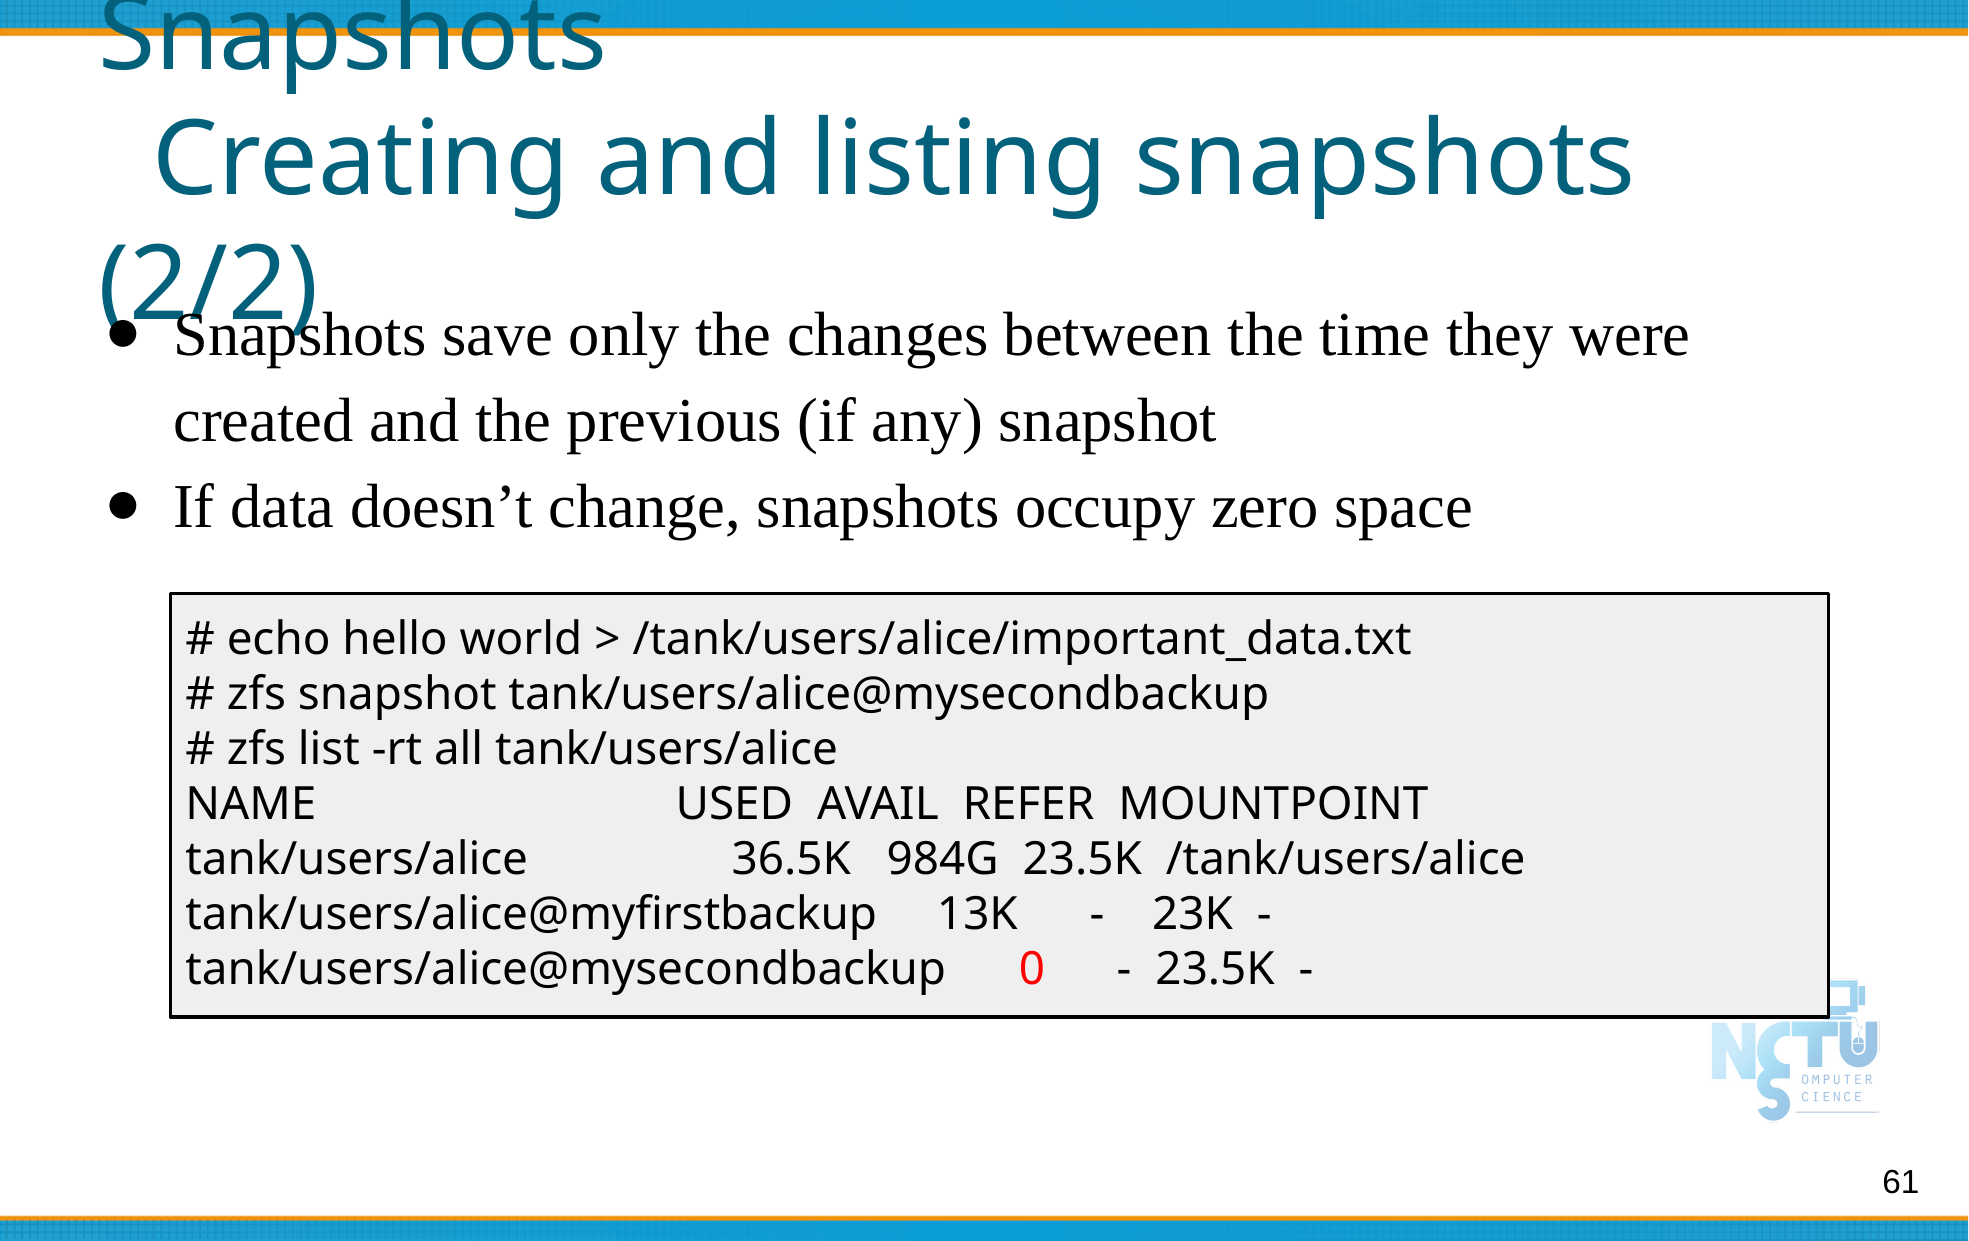

# Snapshots Creating and listing snapshots (2/2)
Snapshots save only the changes between the time they were created and the previous (if any) snapshot
If data doesn’t change, snapshots occupy zero space
# echo hello world > /tank/users/alice/important_data.txt
# zfs snapshot tank/users/alice@mysecondbackup
# zfs list -rt all tank/users/alice
NAME USED AVAIL REFER MOUNTPOINT
tank/users/alice 36.5K 984G 23.5K /tank/users/alice
tank/users/alice@myfirstbackup 13K - 23K -
tank/users/alice@mysecondbackup 0 - 23.5K -